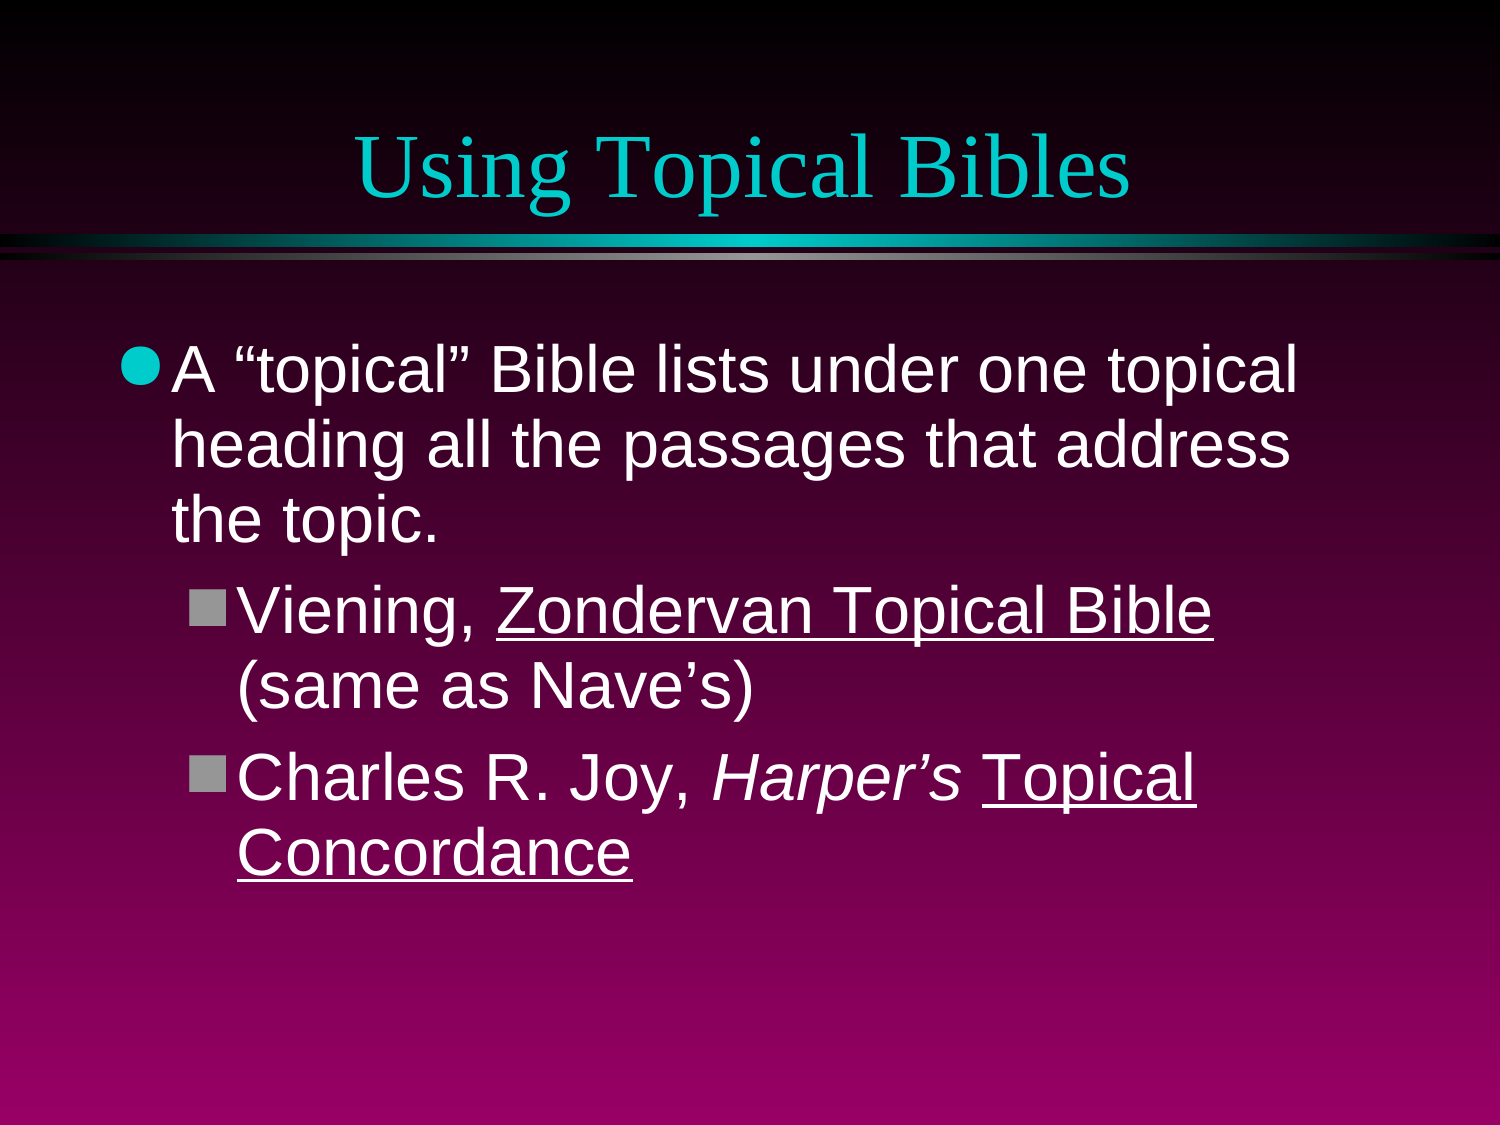

# Using Topical Bibles
A “topical” Bible lists under one topical heading all the passages that address the topic.
Viening, Zondervan Topical Bible (same as Nave’s)
Charles R. Joy, Harper’s Topical Concordance